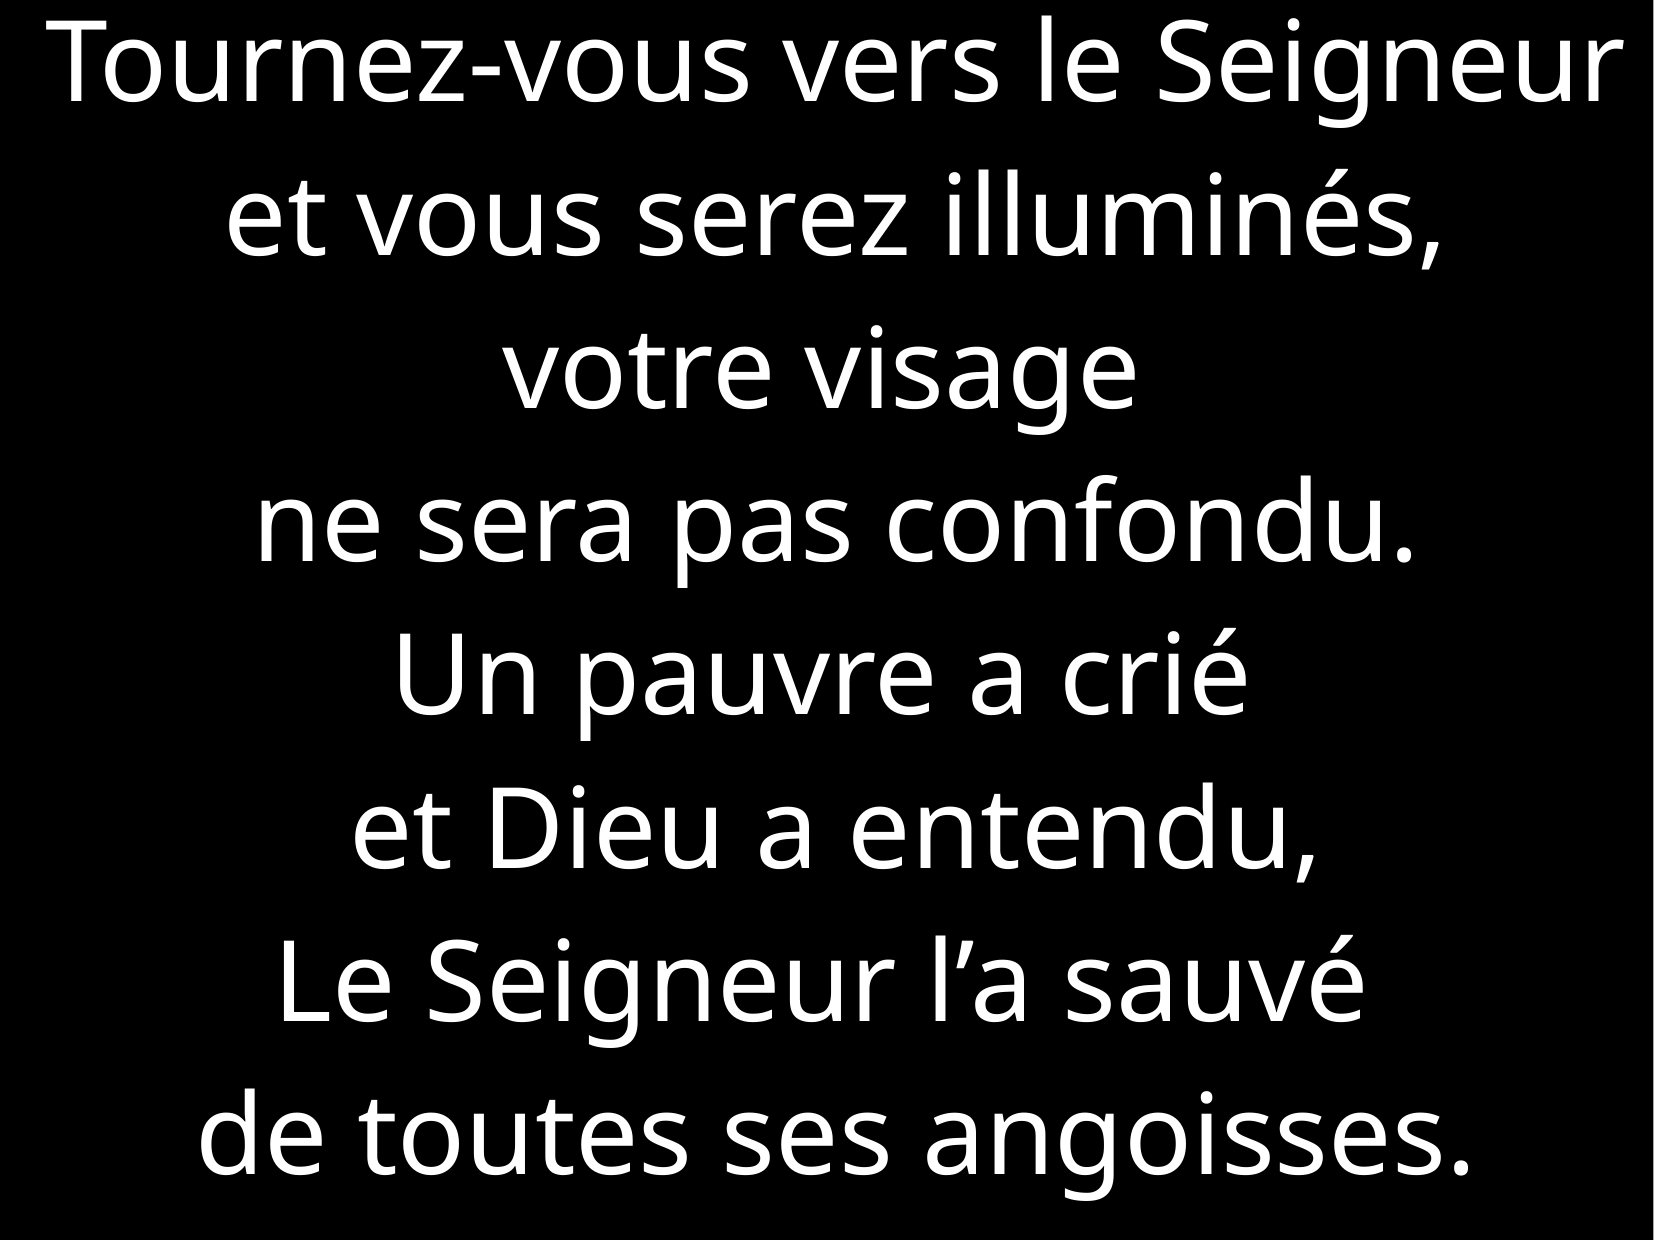

# Tournez-vous vers le Seigneur et vous serez illuminés,
votre visage
ne sera pas confondu.
Un pauvre a crié
et Dieu a entendu,
Le Seigneur l’a sauvé
de toutes ses angoisses.